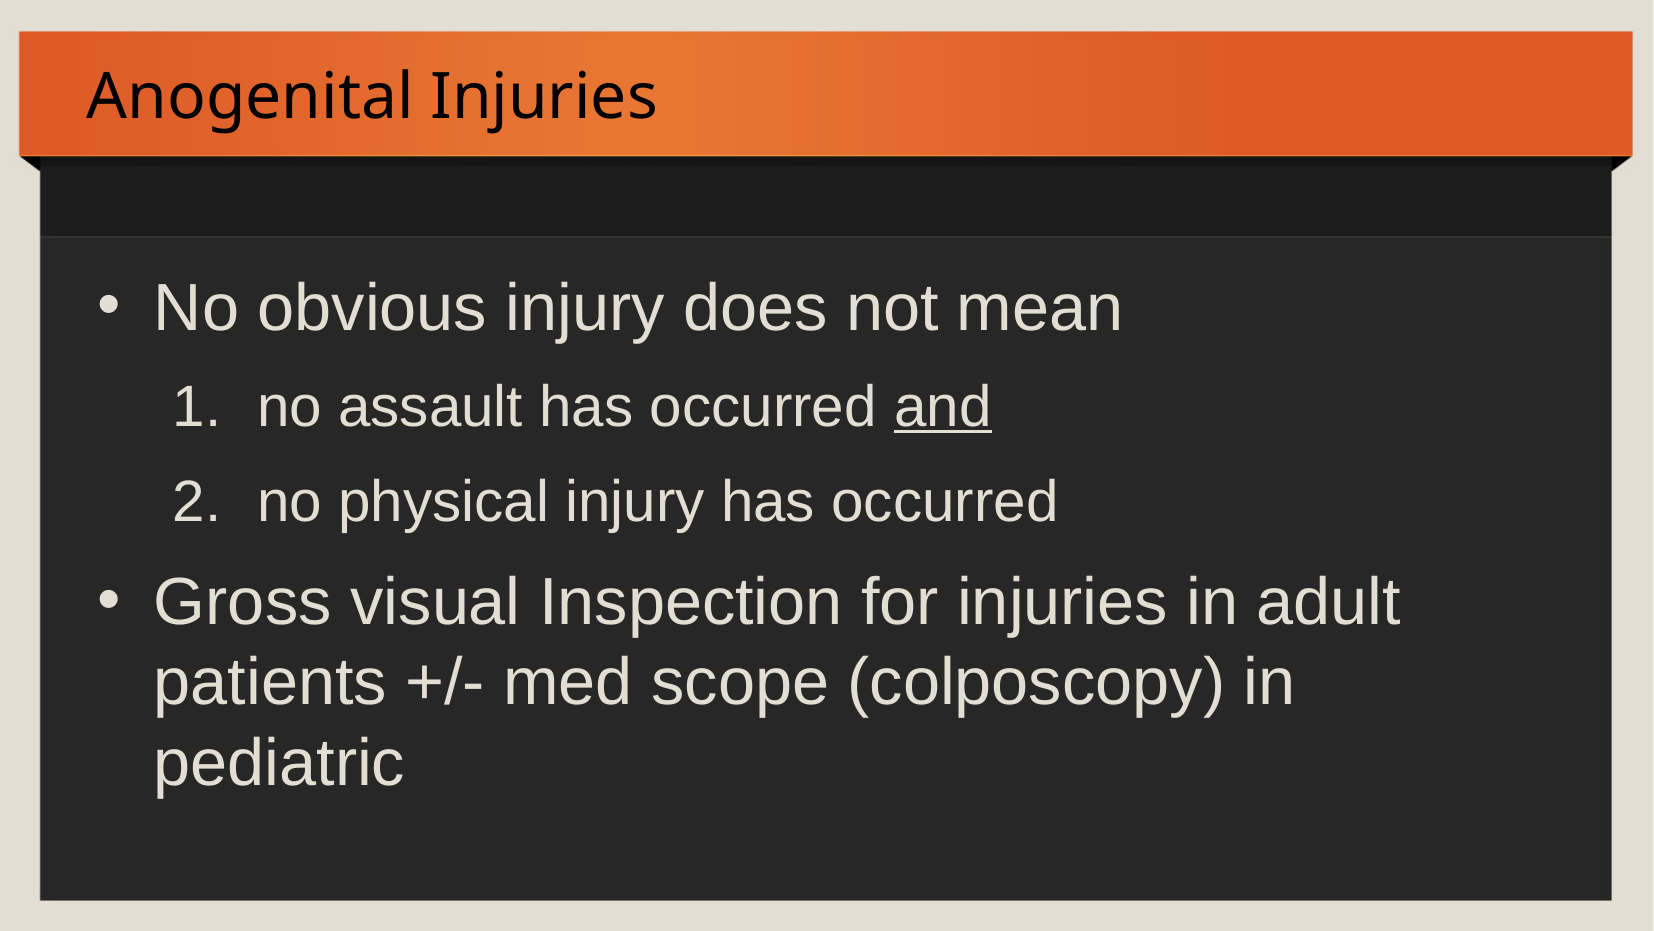

# Anogenital Injuries
No obvious injury does not mean
no assault has occurred and
no physical injury has occurred
Gross visual Inspection for injuries in adult patients +/- med scope (colposcopy) in pediatric